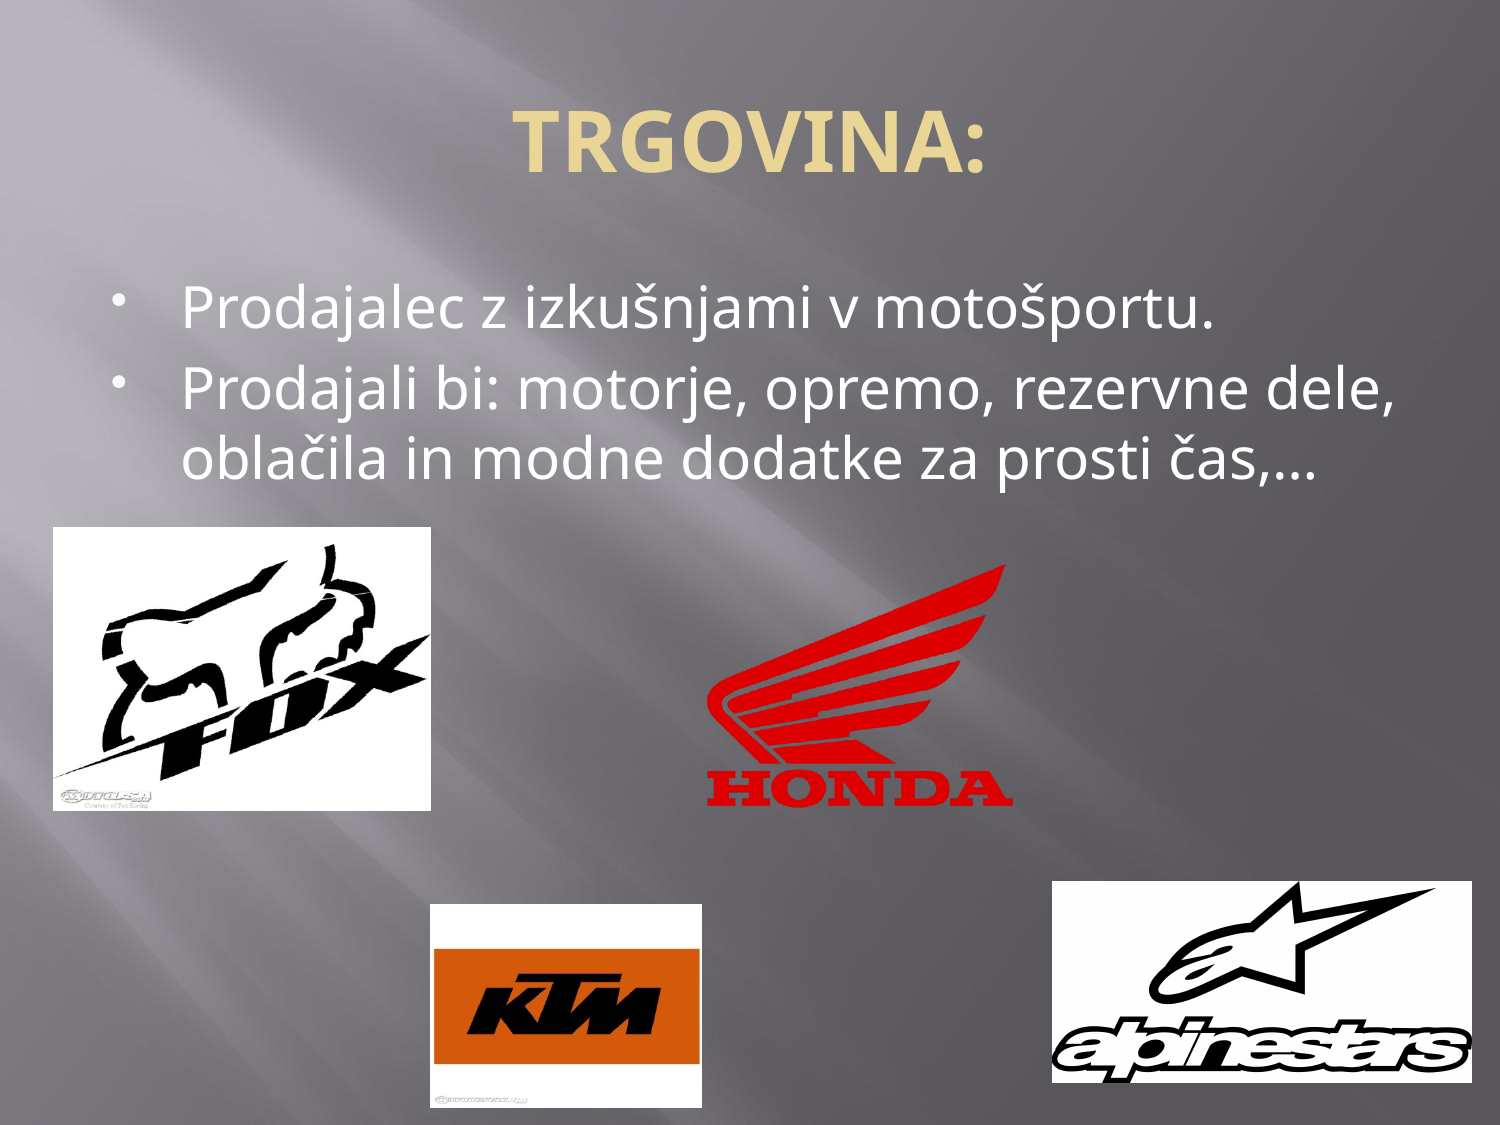

# TRGOVINA:
Prodajalec z izkušnjami v motošportu.
Prodajali bi: motorje, opremo, rezervne dele, oblačila in modne dodatke za prosti čas,…